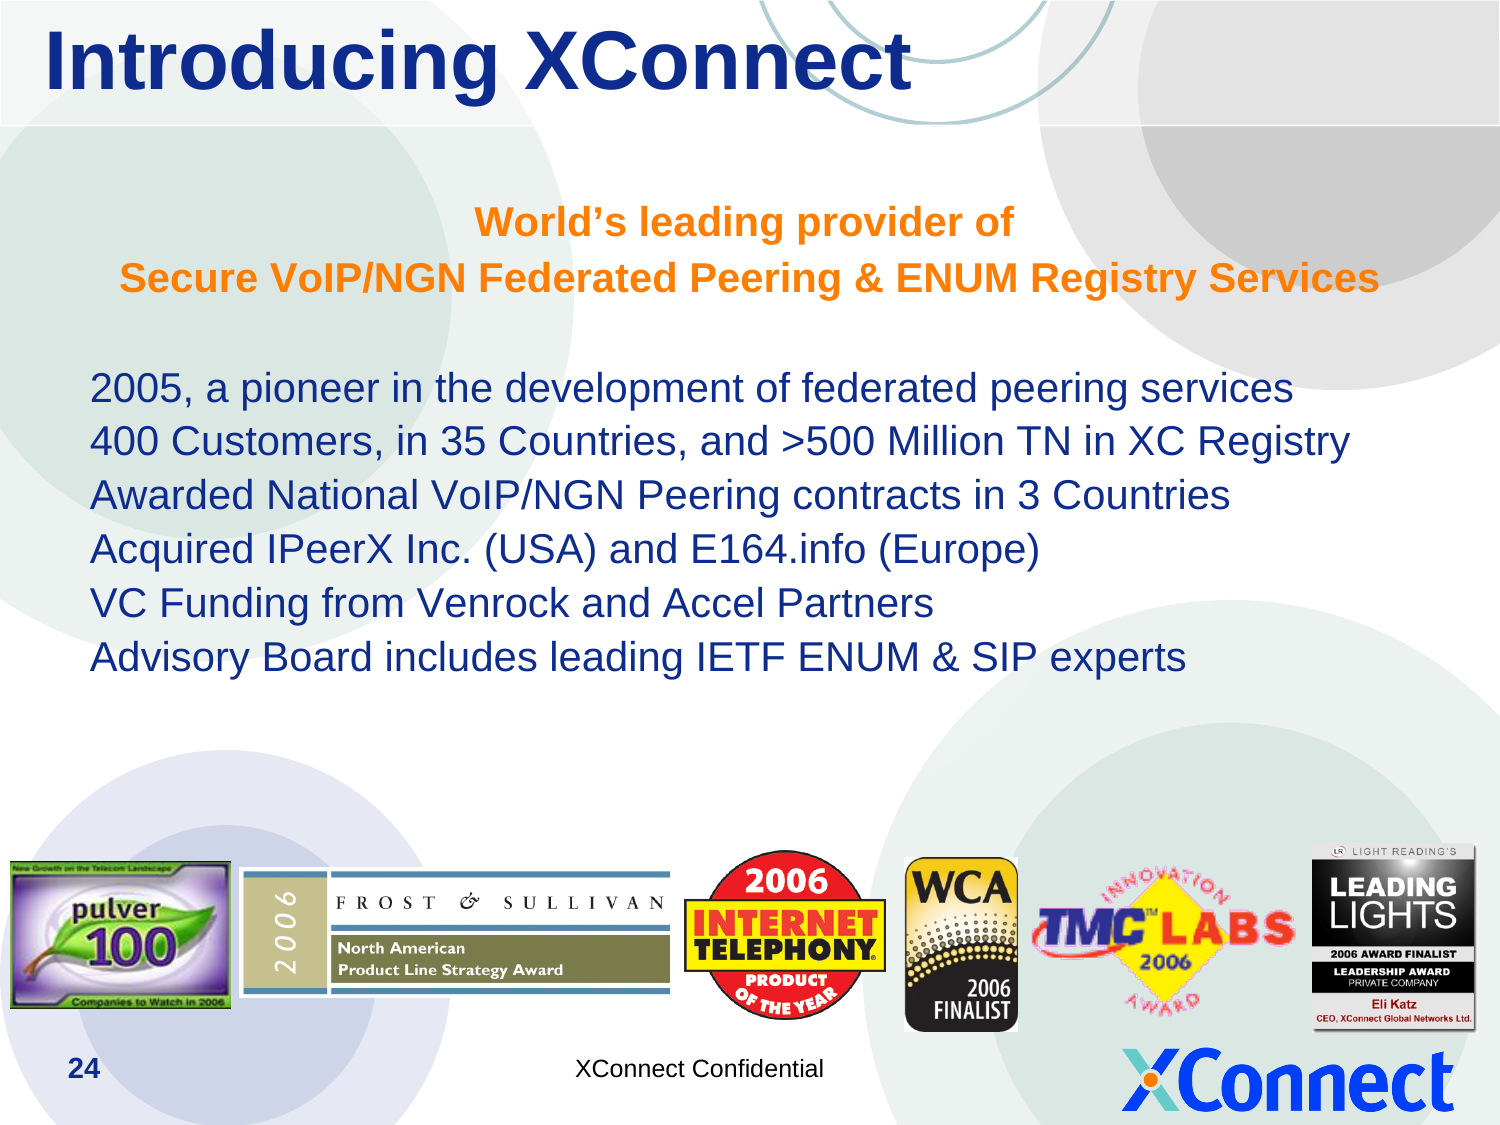

# Introducing XConnect
World’s leading provider of
Secure VoIP/NGN Federated Peering & ENUM Registry Services
2005, a pioneer in the development of federated peering services
400 Customers, in 35 Countries, and >500 Million TN in XC Registry
Awarded National VoIP/NGN Peering contracts in 3 Countries
Acquired IPeerX Inc. (USA) and E164.info (Europe)
VC Funding from Venrock and Accel Partners
Advisory Board includes leading IETF ENUM & SIP experts